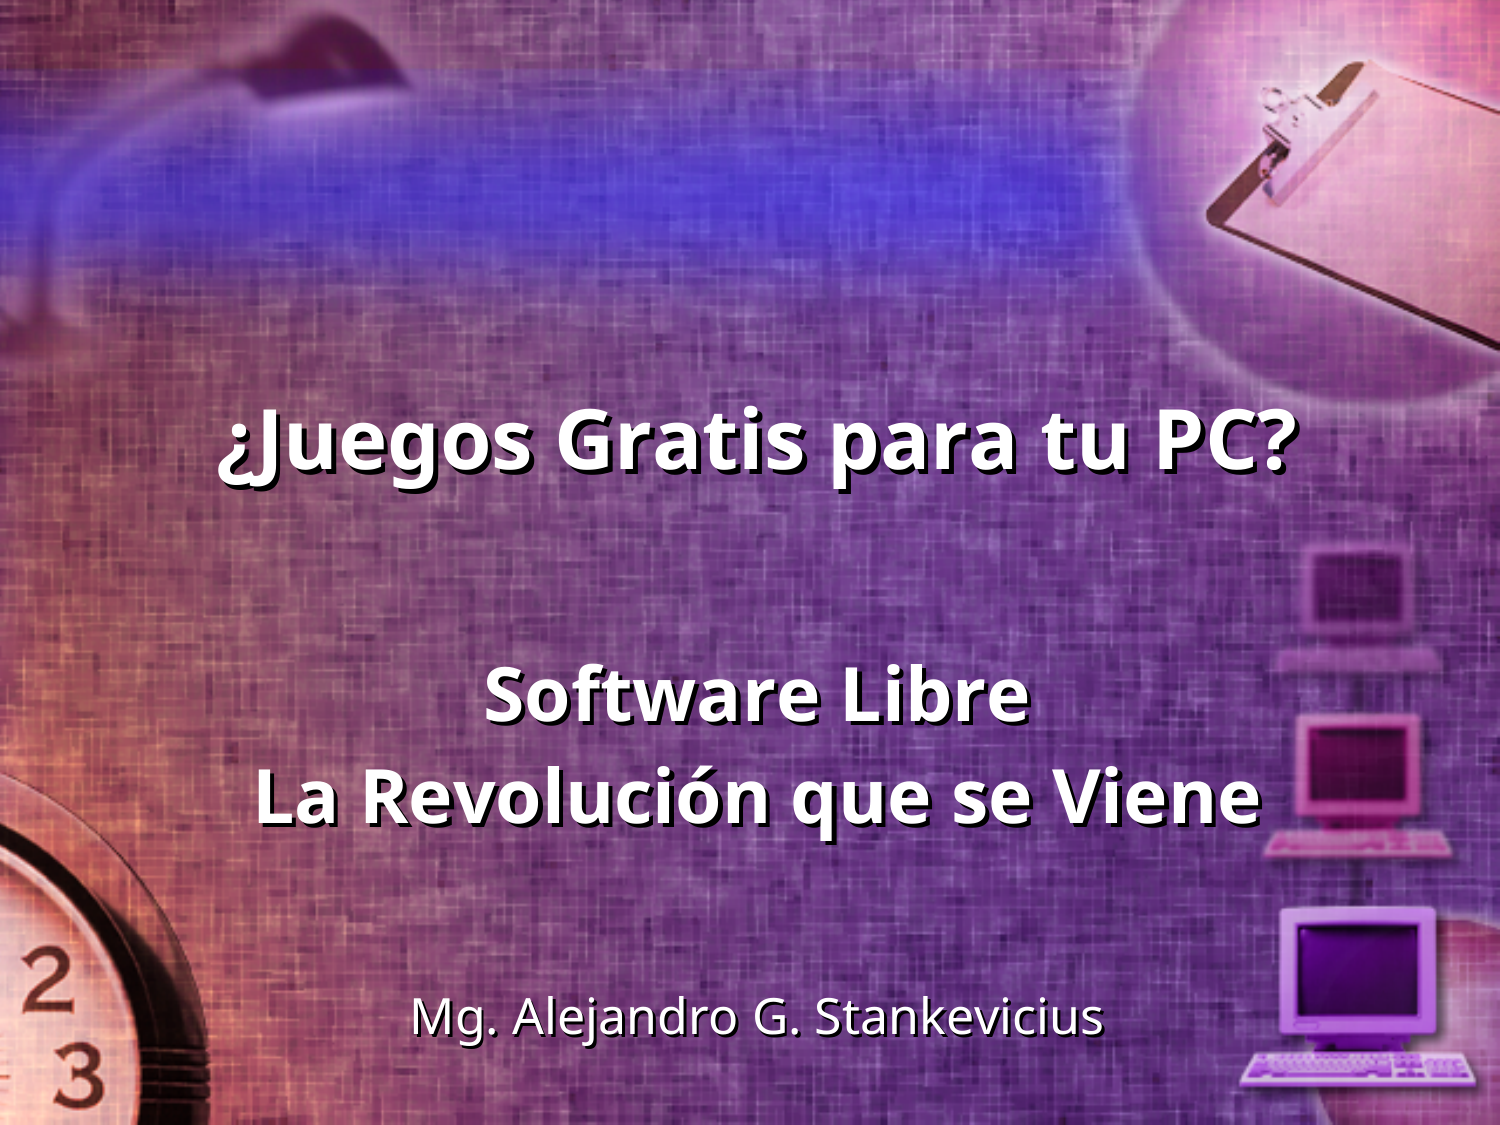

#
¿Juegos Gratis para tu PC?
Software Libre
La Revolución que se Viene
Mg. Alejandro G. Stankevicius